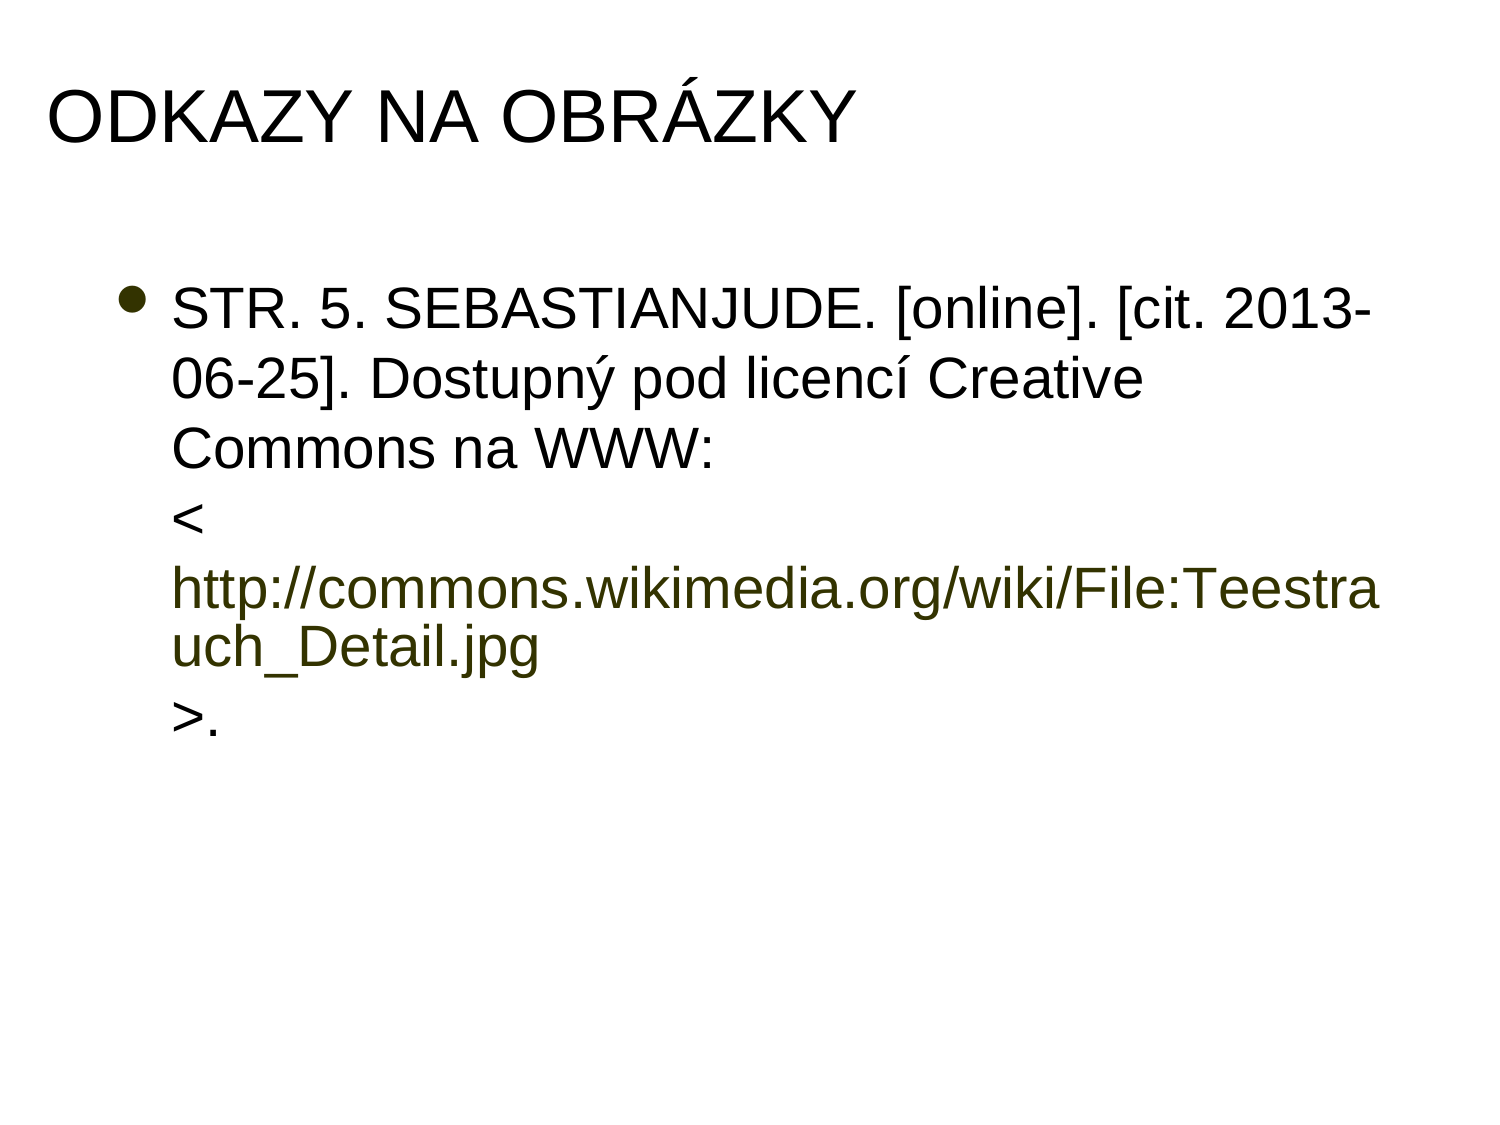

# ODKAZY NA OBRÁZKY
STR. 5. SEBASTIANJUDE. [online]. [cit. 2013-06-25]. Dostupný pod licencí Creative Commons na WWW:
<http://commons.wikimedia.org/wiki/File:Teestrauch_Detail.jpg>.